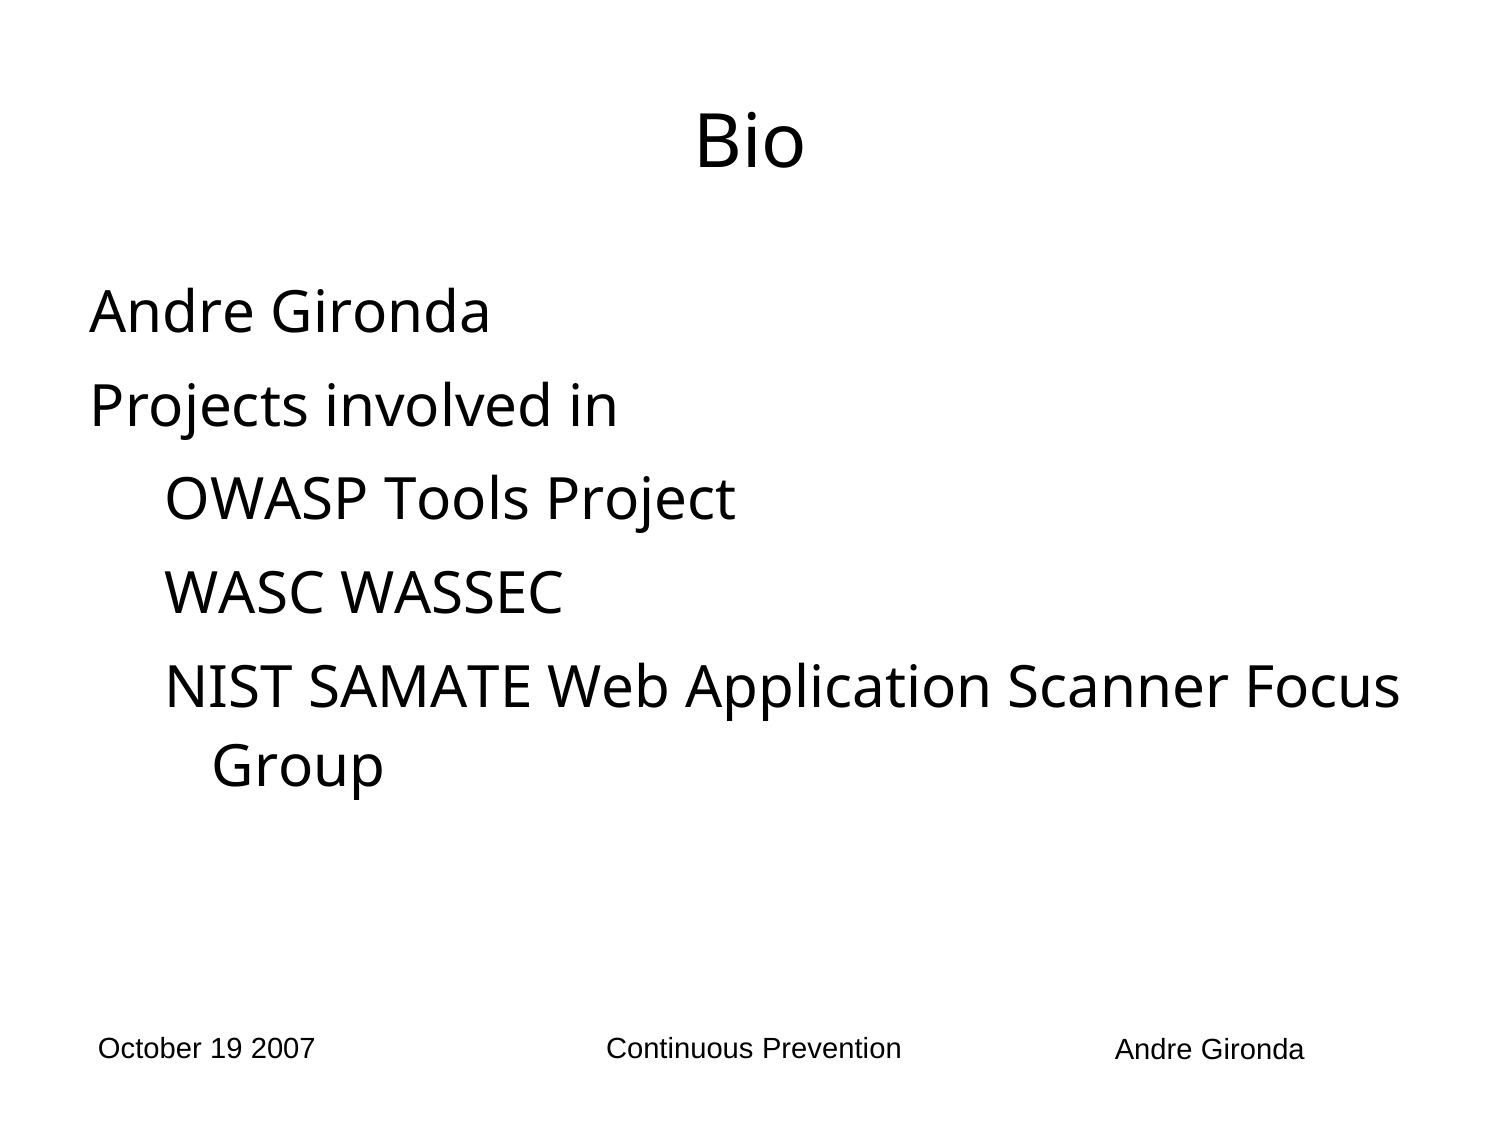

# Bio
Andre Gironda
Projects involved in
OWASP Tools Project
WASC WASSEC
NIST SAMATE Web Application Scanner Focus Group